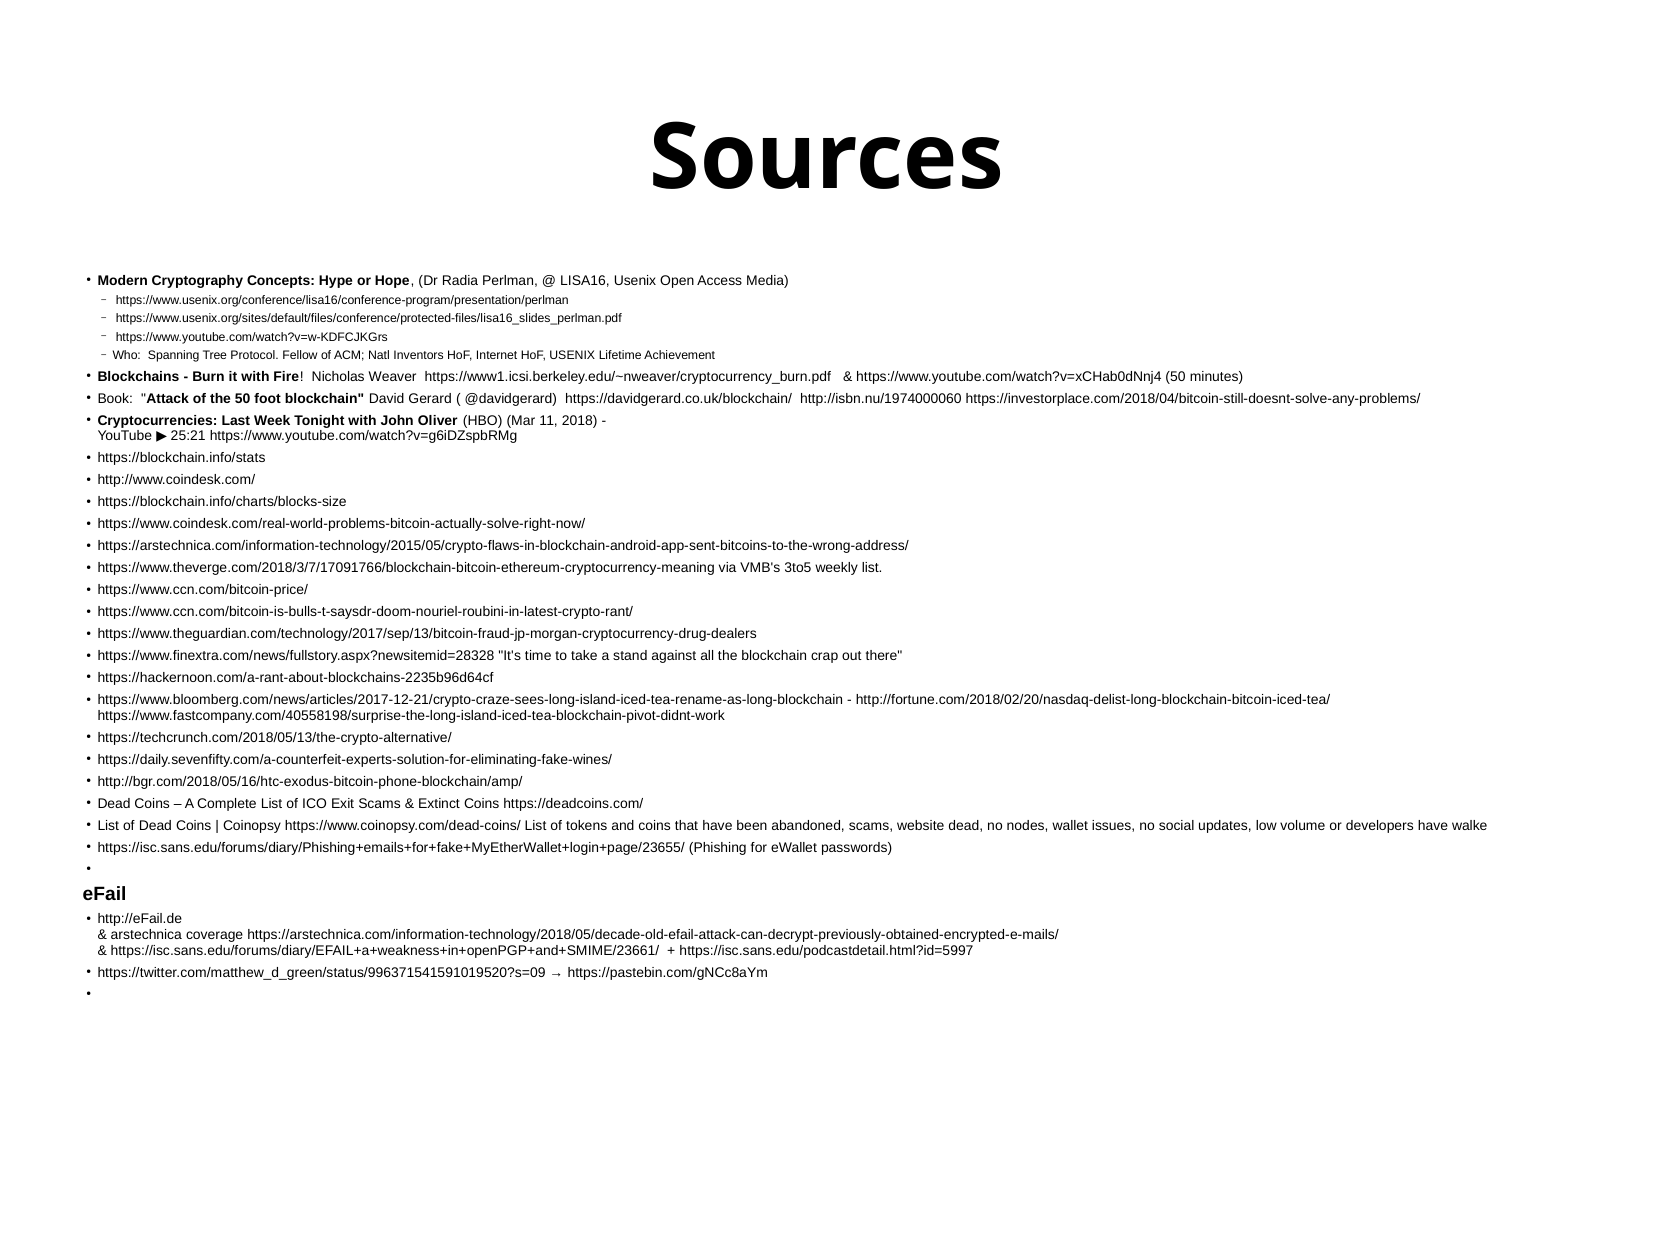

# Sources
Modern Cryptography Concepts: Hype or Hope, (Dr Radia Perlman, @ LISA16, Usenix Open Access Media)
 https://www.usenix.org/conference/lisa16/conference-program/presentation/perlman
 https://www.usenix.org/sites/default/files/conference/protected-files/lisa16_slides_perlman.pdf
 https://www.youtube.com/watch?v=w-KDFCJKGrs
Who: Spanning Tree Protocol. Fellow of ACM; Natl Inventors HoF, Internet HoF, USENIX Lifetime Achievement
Blockchains - Burn it with Fire! Nicholas Weaver https://www1.icsi.berkeley.edu/~nweaver/cryptocurrency_burn.pdf & https://www.youtube.com/watch?v=xCHab0dNnj4 (50 minutes)
Book: "Attack of the 50 foot blockchain" David Gerard ( @davidgerard) https://davidgerard.co.uk/blockchain/ http://isbn.nu/1974000060 https://investorplace.com/2018/04/bitcoin-still-doesnt-solve-any-problems/
Cryptocurrencies: Last Week Tonight with John Oliver (HBO) (Mar 11, 2018) -
YouTube ▶ 25:21 https://www.youtube.com/watch?v=g6iDZspbRMg
https://blockchain.info/stats
http://www.coindesk.com/
https://blockchain.info/charts/blocks-size
https://www.coindesk.com/real-world-problems-bitcoin-actually-solve-right-now/
https://arstechnica.com/information-technology/2015/05/crypto-flaws-in-blockchain-android-app-sent-bitcoins-to-the-wrong-address/
https://www.theverge.com/2018/3/7/17091766/blockchain-bitcoin-ethereum-cryptocurrency-meaning via VMB's 3to5 weekly list.
https://www.ccn.com/bitcoin-price/
https://www.ccn.com/bitcoin-is-bulls-t-saysdr-doom-nouriel-roubini-in-latest-crypto-rant/
https://www.theguardian.com/technology/2017/sep/13/bitcoin-fraud-jp-morgan-cryptocurrency-drug-dealers
https://www.finextra.com/news/fullstory.aspx?newsitemid=28328 "It's time to take a stand against all the blockchain crap out there"
https://hackernoon.com/a-rant-about-blockchains-2235b96d64cf
https://www.bloomberg.com/news/articles/2017-12-21/crypto-craze-sees-long-island-iced-tea-rename-as-long-blockchain - http://fortune.com/2018/02/20/nasdaq-delist-long-blockchain-bitcoin-iced-tea/
https://www.fastcompany.com/40558198/surprise-the-long-island-iced-tea-blockchain-pivot-didnt-work
https://techcrunch.com/2018/05/13/the-crypto-alternative/
https://daily.sevenfifty.com/a-counterfeit-experts-solution-for-eliminating-fake-wines/
http://bgr.com/2018/05/16/htc-exodus-bitcoin-phone-blockchain/amp/
Dead Coins – A Complete List of ICO Exit Scams & Extinct Coins https://deadcoins.com/
List of Dead Coins | Coinopsy https://www.coinopsy.com/dead-coins/ List of tokens and coins that have been abandoned, scams, website dead, no nodes, wallet issues, no social updates, low volume or developers have walke
https://isc.sans.edu/forums/diary/Phishing+emails+for+fake+MyEtherWallet+login+page/23655/ (Phishing for eWallet passwords)
eFail
http://eFail.de
& arstechnica coverage https://arstechnica.com/information-technology/2018/05/decade-old-efail-attack-can-decrypt-previously-obtained-encrypted-e-mails/
& https://isc.sans.edu/forums/diary/EFAIL+a+weakness+in+openPGP+and+SMIME/23661/ + https://isc.sans.edu/podcastdetail.html?id=5997
https://twitter.com/matthew_d_green/status/996371541591019520?s=09 → https://pastebin.com/gNCc8aYm